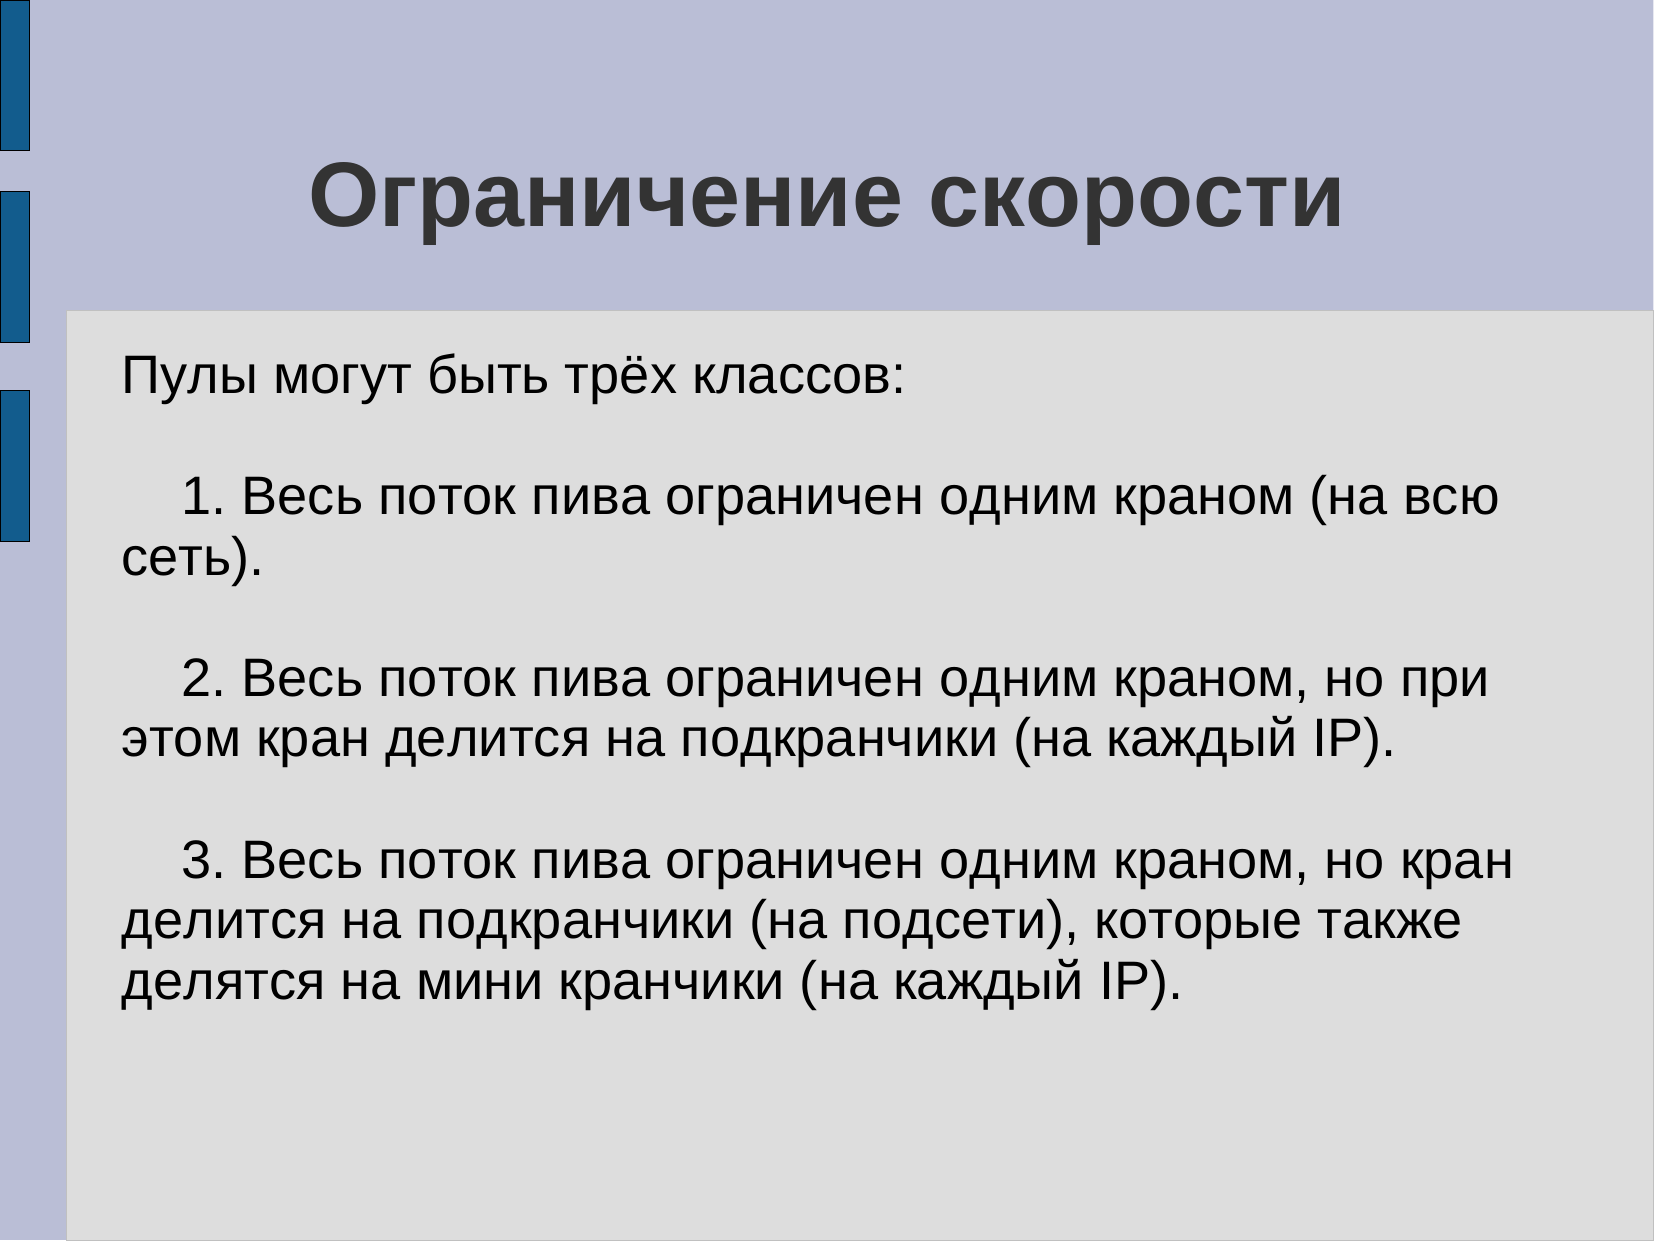

# Ограничение скорости
Пулы могут быть трёх классов:
 1. Весь поток пива ограничен одним краном (на всю сеть).
 2. Весь поток пива ограничен одним краном, но при этом кран делится на подкранчики (на каждый IP).
 3. Весь поток пива ограничен одним краном, но кран делится на подкранчики (на подсети), которые также делятся на мини кранчики (на каждый IP).